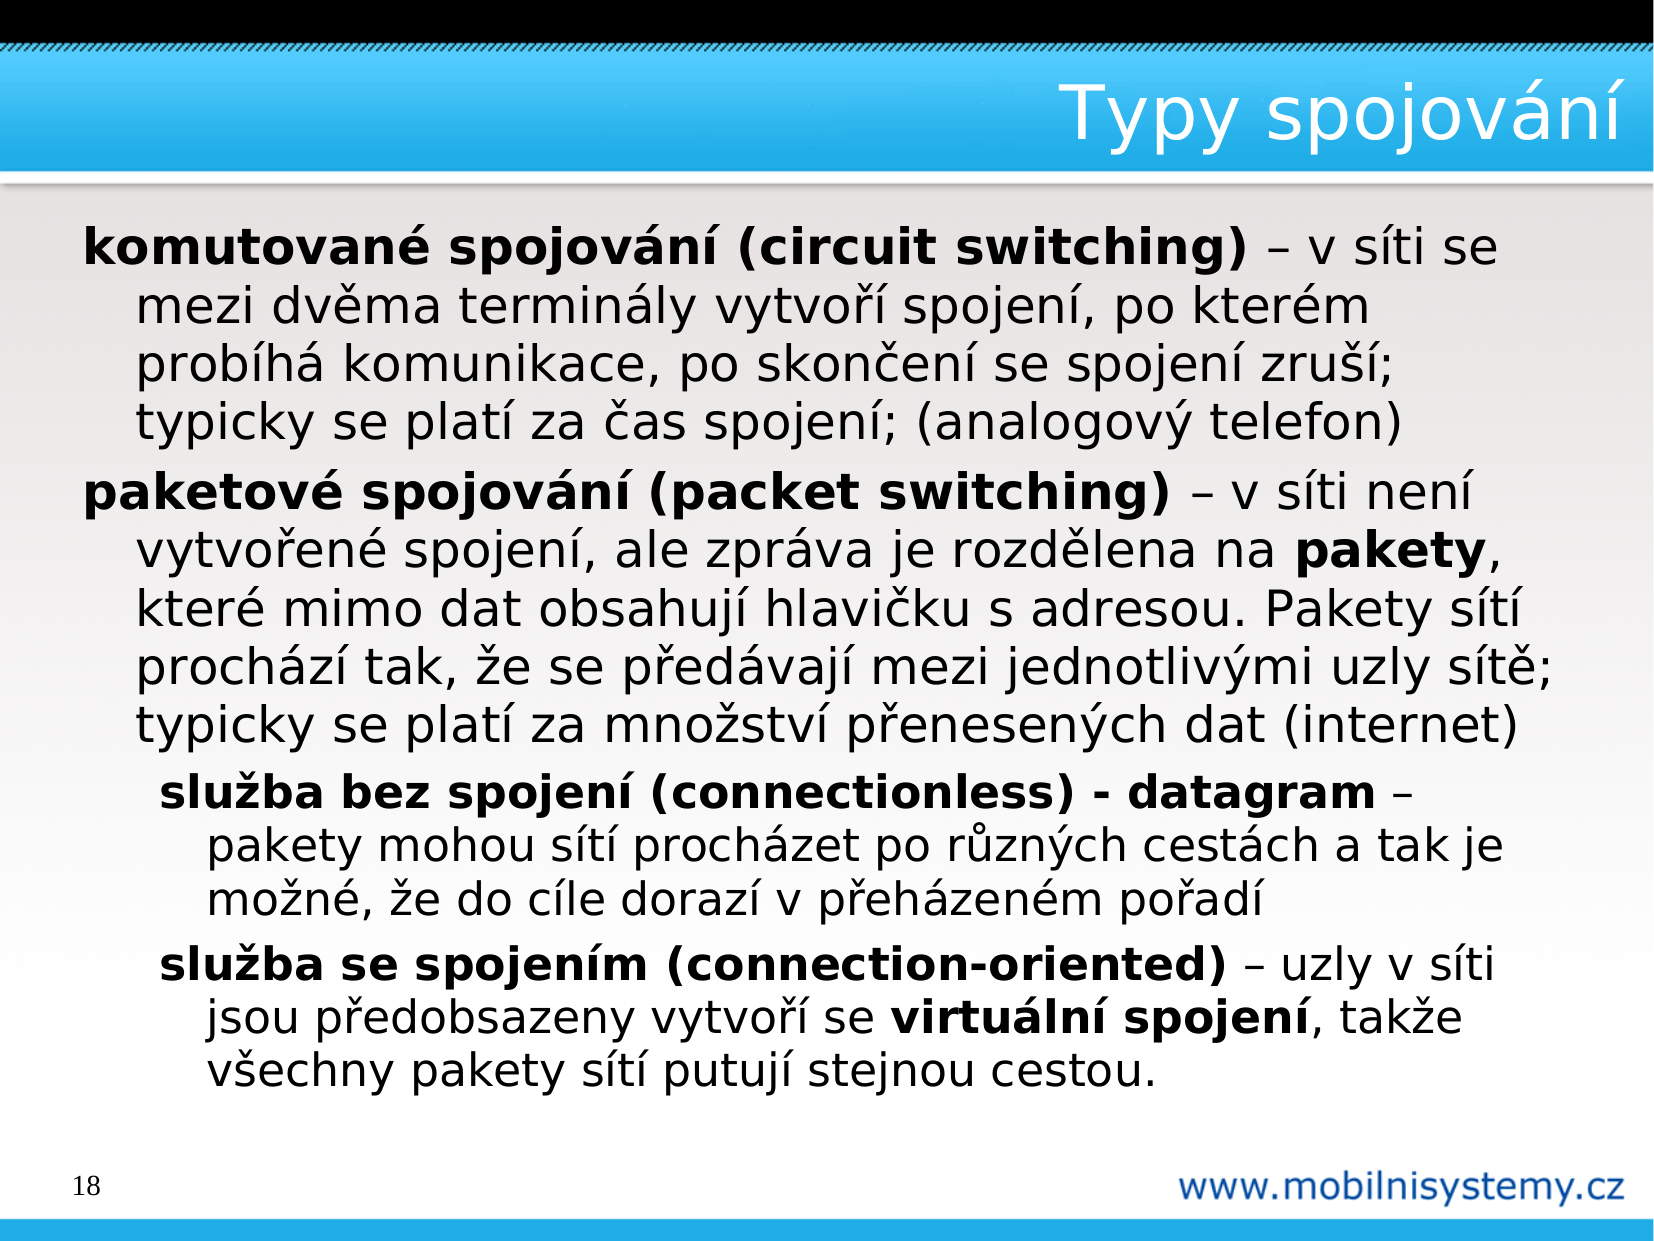

# Typy spojování
komutované spojování (circuit switching) – v síti se mezi dvěma terminály vytvoří spojení, po kterém probíhá komunikace, po skončení se spojení zruší; typicky se platí za čas spojení; (analogový telefon)
paketové spojování (packet switching) – v síti není vytvořené spojení, ale zpráva je rozdělena na pakety, které mimo dat obsahují hlavičku s adresou. Pakety sítí prochází tak, že se předávají mezi jednotlivými uzly sítě; typicky se platí za množství přenesených dat (internet)
služba bez spojení (connectionless) - datagram – pakety mohou sítí procházet po různých cestách a tak je možné, že do cíle dorazí v přeházeném pořadí
služba se spojením (connection-oriented) – uzly v síti jsou předobsazeny vytvoří se virtuální spojení, takže všechny pakety sítí putují stejnou cestou.
18